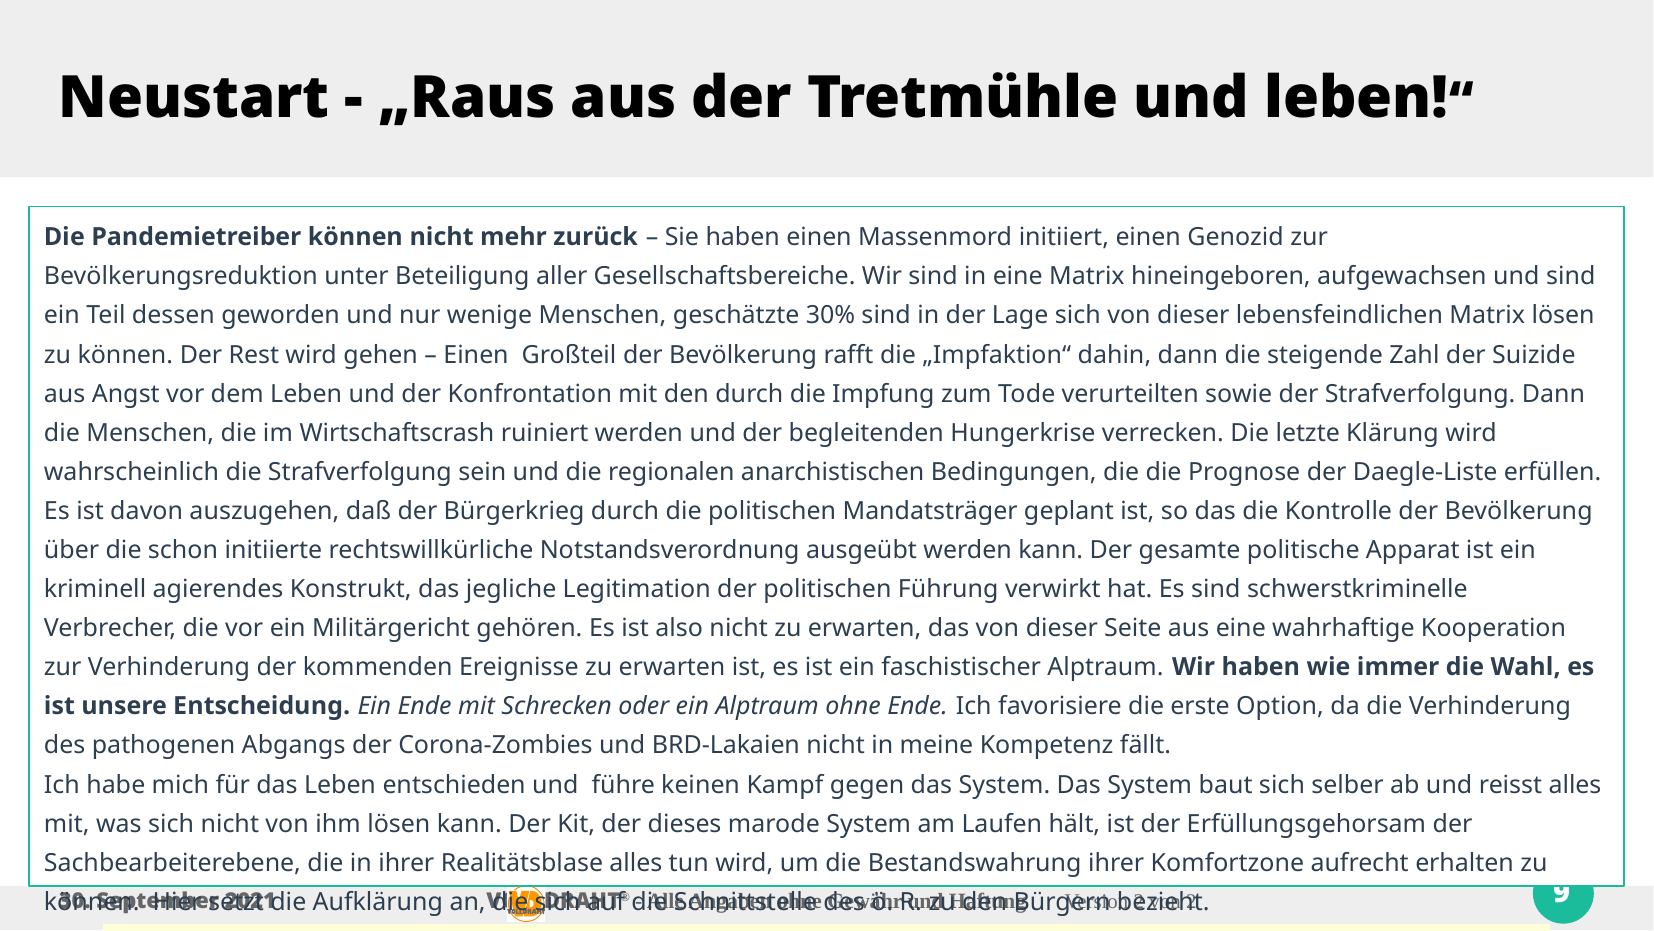

# Neustart - „Raus aus der Tretmühle und leben!“
Geburtsurkunde
(Wertpapier)
Einheitsperson
MEYER, MAX
Personalausweis / Reisepass
als
Juristische Person (JP)
als
Rechtsobjekt
Sachrecht
Handlungsfähig
Die Pandemietreiber können nicht mehr zurück – Sie haben einen Massenmord initiiert, einen Genozid zur Bevölkerungsreduktion unter Beteiligung aller Gesellschaftsbereiche. Wir sind in eine Matrix hineingeboren, aufgewachsen und sind ein Teil dessen geworden und nur wenige Menschen, geschätzte 30% sind in der Lage sich von dieser lebensfeindlichen Matrix lösen zu können. Der Rest wird gehen – Einen Großteil der Bevölkerung rafft die „Impfaktion“ dahin, dann die steigende Zahl der Suizide aus Angst vor dem Leben und der Konfrontation mit den durch die Impfung zum Tode verurteilten sowie der Strafverfolgung. Dann die Menschen, die im Wirtschaftscrash ruiniert werden und der begleitenden Hungerkrise verrecken. Die letzte Klärung wird wahrscheinlich die Strafverfolgung sein und die regionalen anarchistischen Bedingungen, die die Prognose der Daegle-Liste erfüllen. Es ist davon auszugehen, daß der Bürgerkrieg durch die politischen Mandatsträger geplant ist, so das die Kontrolle der Bevölkerung über die schon initiierte rechtswillkürliche Notstandsverordnung ausgeübt werden kann. Der gesamte politische Apparat ist ein kriminell agierendes Konstrukt, das jegliche Legitimation der politischen Führung verwirkt hat. Es sind schwerstkriminelle Verbrecher, die vor ein Militärgericht gehören. Es ist also nicht zu erwarten, das von dieser Seite aus eine wahrhaftige Kooperation zur Verhinderung der kommenden Ereignisse zu erwarten ist, es ist ein faschistischer Alptraum. Wir haben wie immer die Wahl, es ist unsere Entscheidung. Ein Ende mit Schrecken oder ein Alptraum ohne Ende. Ich favorisiere die erste Option, da die Verhinderung des pathogenen Abgangs der Corona-Zombies und BRD-Lakaien nicht in meine Kompetenz fällt.
Ich habe mich für das Leben entschieden und führe keinen Kampf gegen das System. Das System baut sich selber ab und reisst alles mit, was sich nicht von ihm lösen kann. Der Kit, der dieses marode System am Laufen hält, ist der Erfüllungsgehorsam der Sachbearbeiterebene, die in ihrer Realitätsblase alles tun wird, um die Bestandswahrung ihrer Komfortzone aufrecht erhalten zu können. Hier setzt die Aufklärung an, die sich auf die Schnittstelle des ö. R. zu den Bürgern bezieht.
Ich fordere auf, nicht mehr betrogen zu werden, ich mache den Betrug nicht mehr mit.
30. September 2021
VOLLDRAHT® - Alle Angaben ohne Gewähr und Haftung